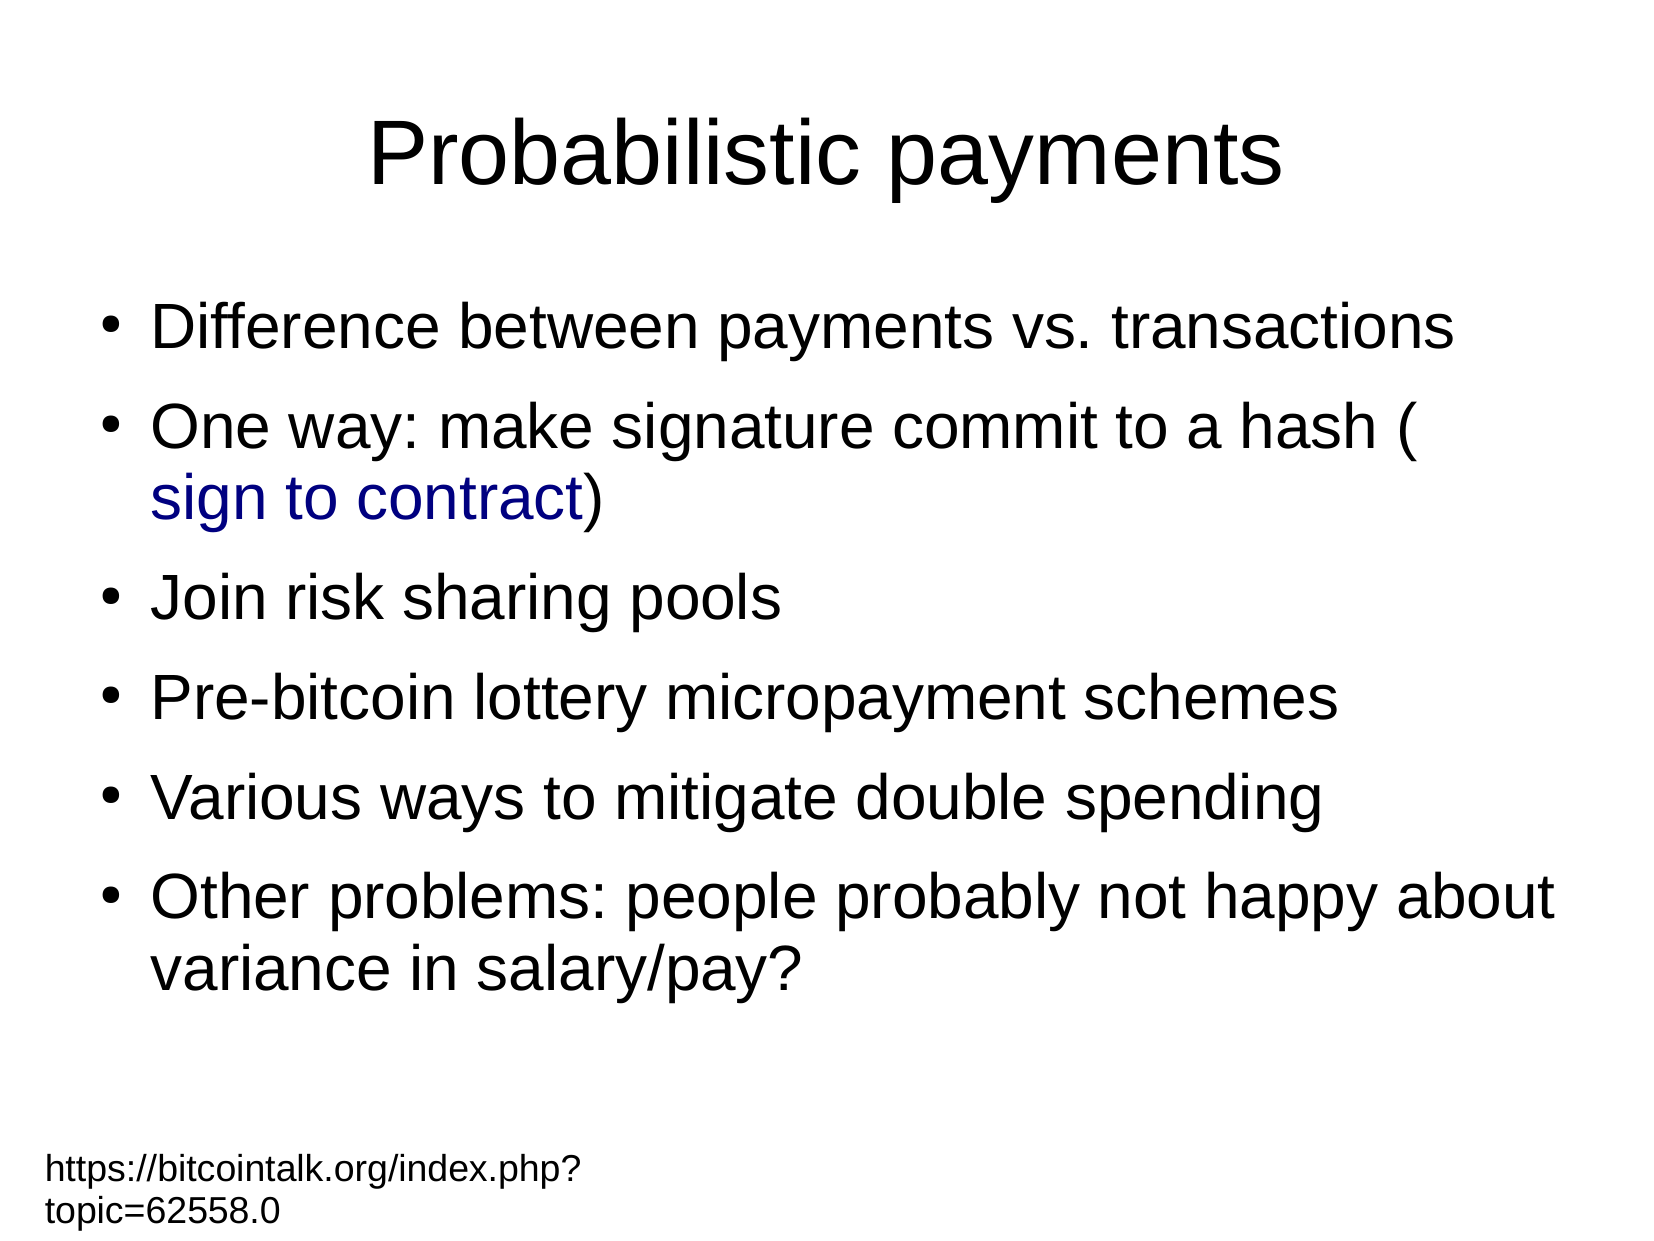

# Probabilistic payments
Difference between payments vs. transactions
One way: make signature commit to a hash (sign to contract)
Join risk sharing pools
Pre-bitcoin lottery micropayment schemes
Various ways to mitigate double spending
Other problems: people probably not happy about variance in salary/pay?
https://bitcointalk.org/index.php?topic=62558.0